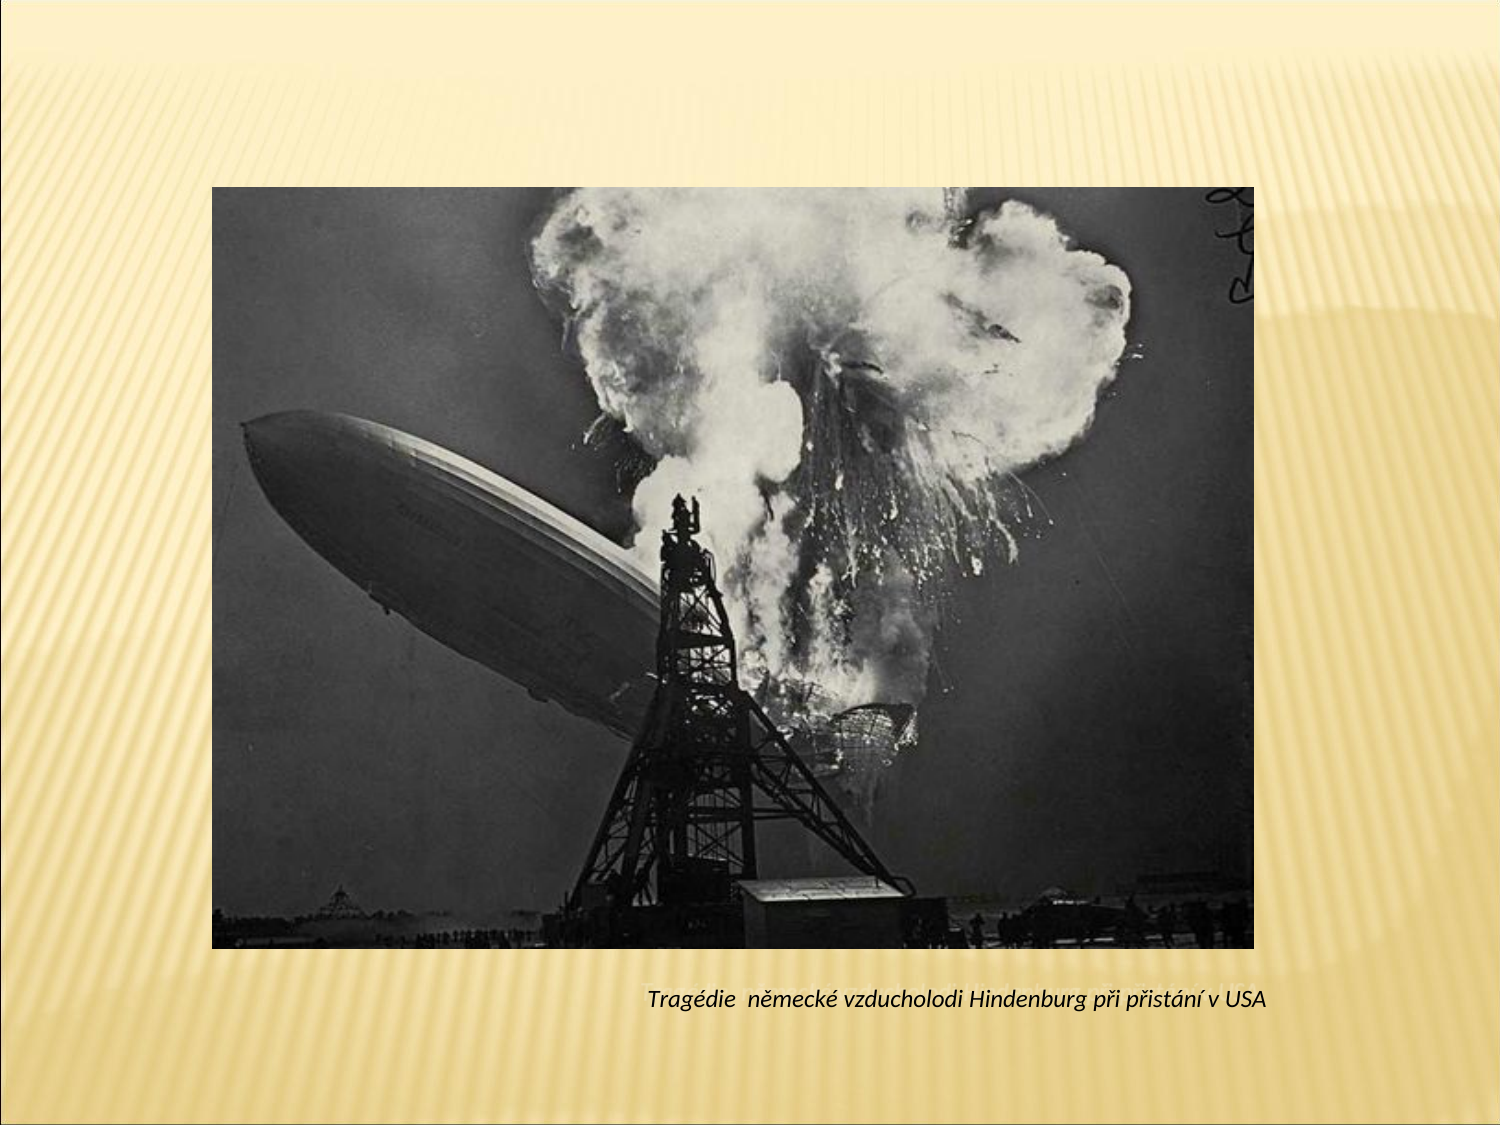

Tragédie německé vzducholodi Hindenburg při přistání v USA